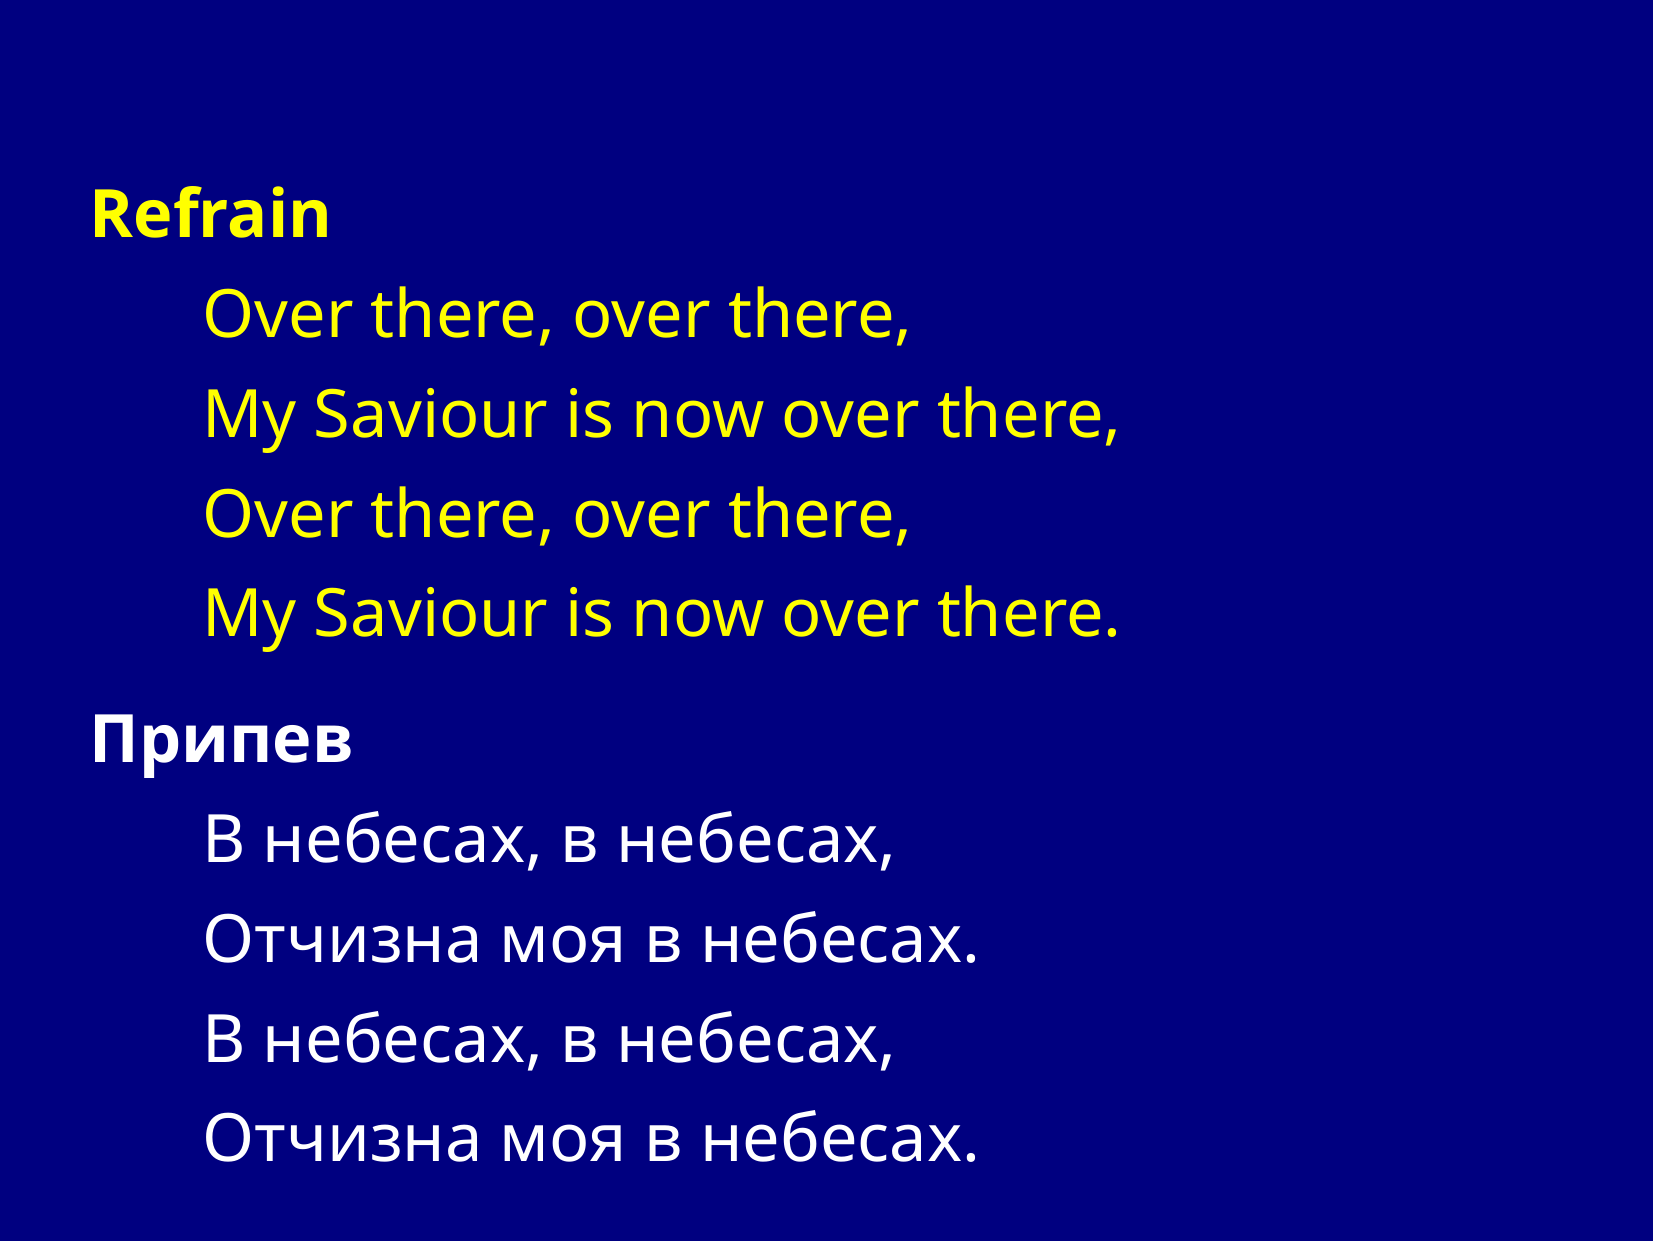

Refrain
	Over there, over there,
	My Saviour is now over there,
	Over there, over there,
	My Saviour is now over there.
Припев
	В небесах, в небесах,
	Отчизна моя в небесах.
	В небесах, в небесах,
	Отчизна моя в небесах.